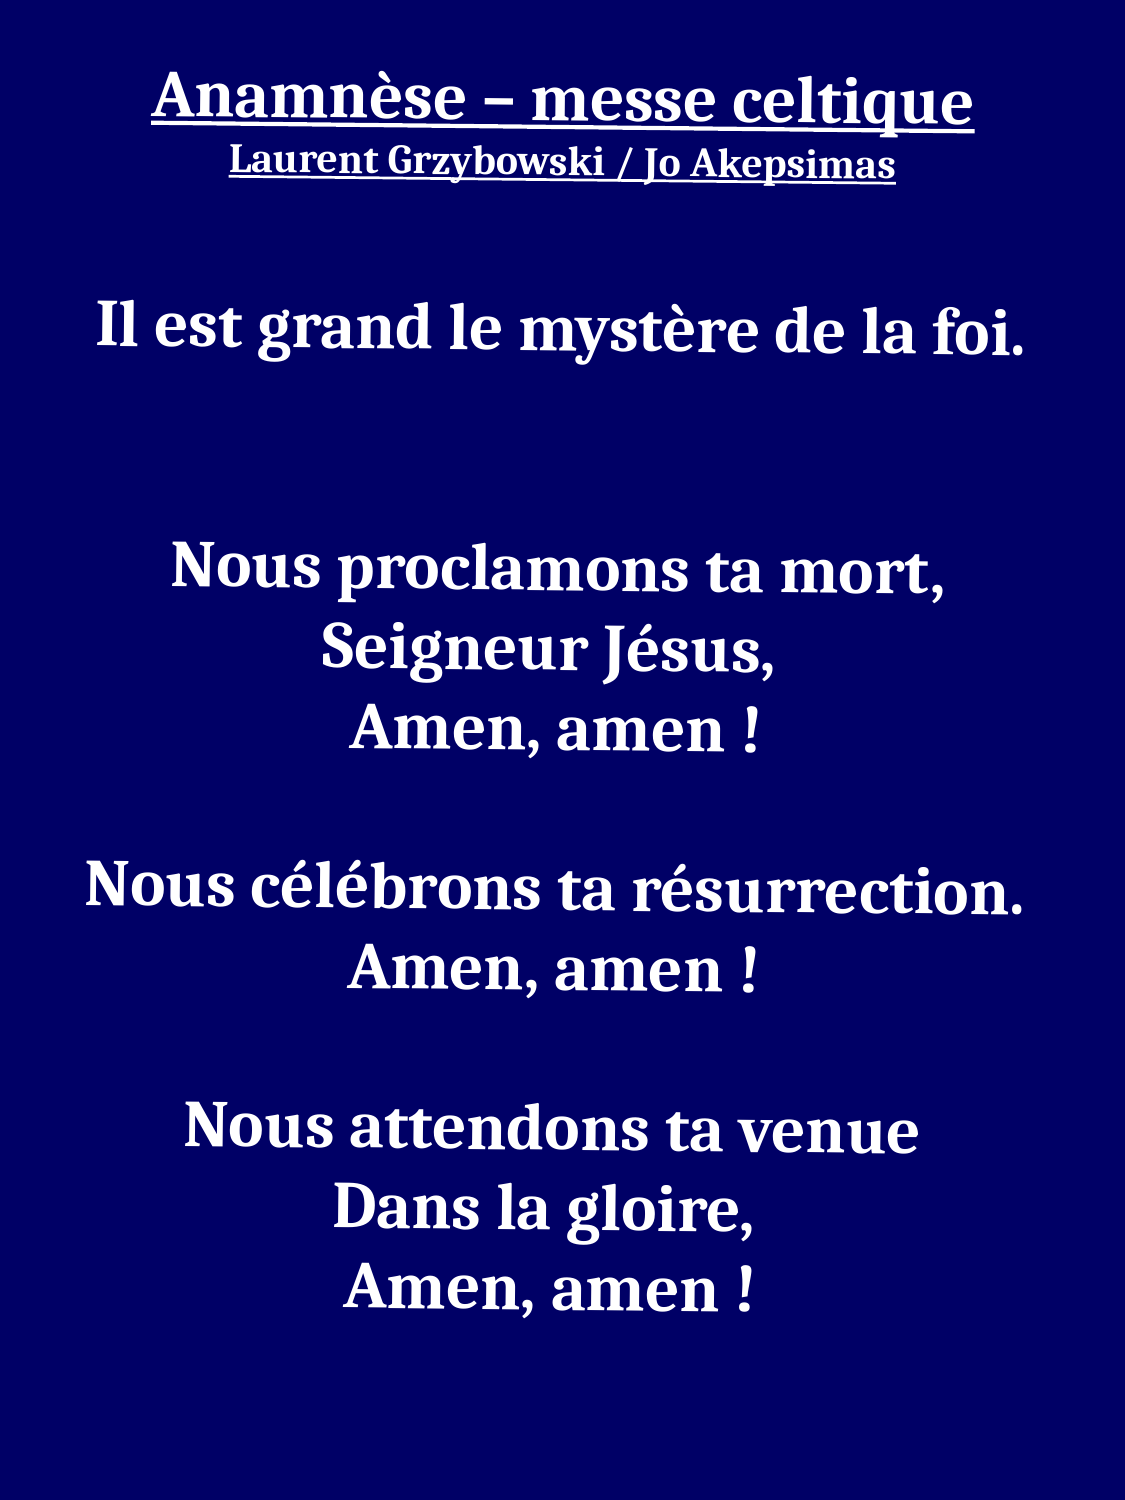

Anamnèse – messe celtique
Laurent Grzybowski / Jo Akepsimas
Il est grand le mystère de la foi.
Nous proclamons ta mort,
Seigneur Jésus,
Amen, amen !
Nous célébrons ta résurrection.
Amen, amen !
Nous attendons ta venue
Dans la gloire,
Amen, amen !